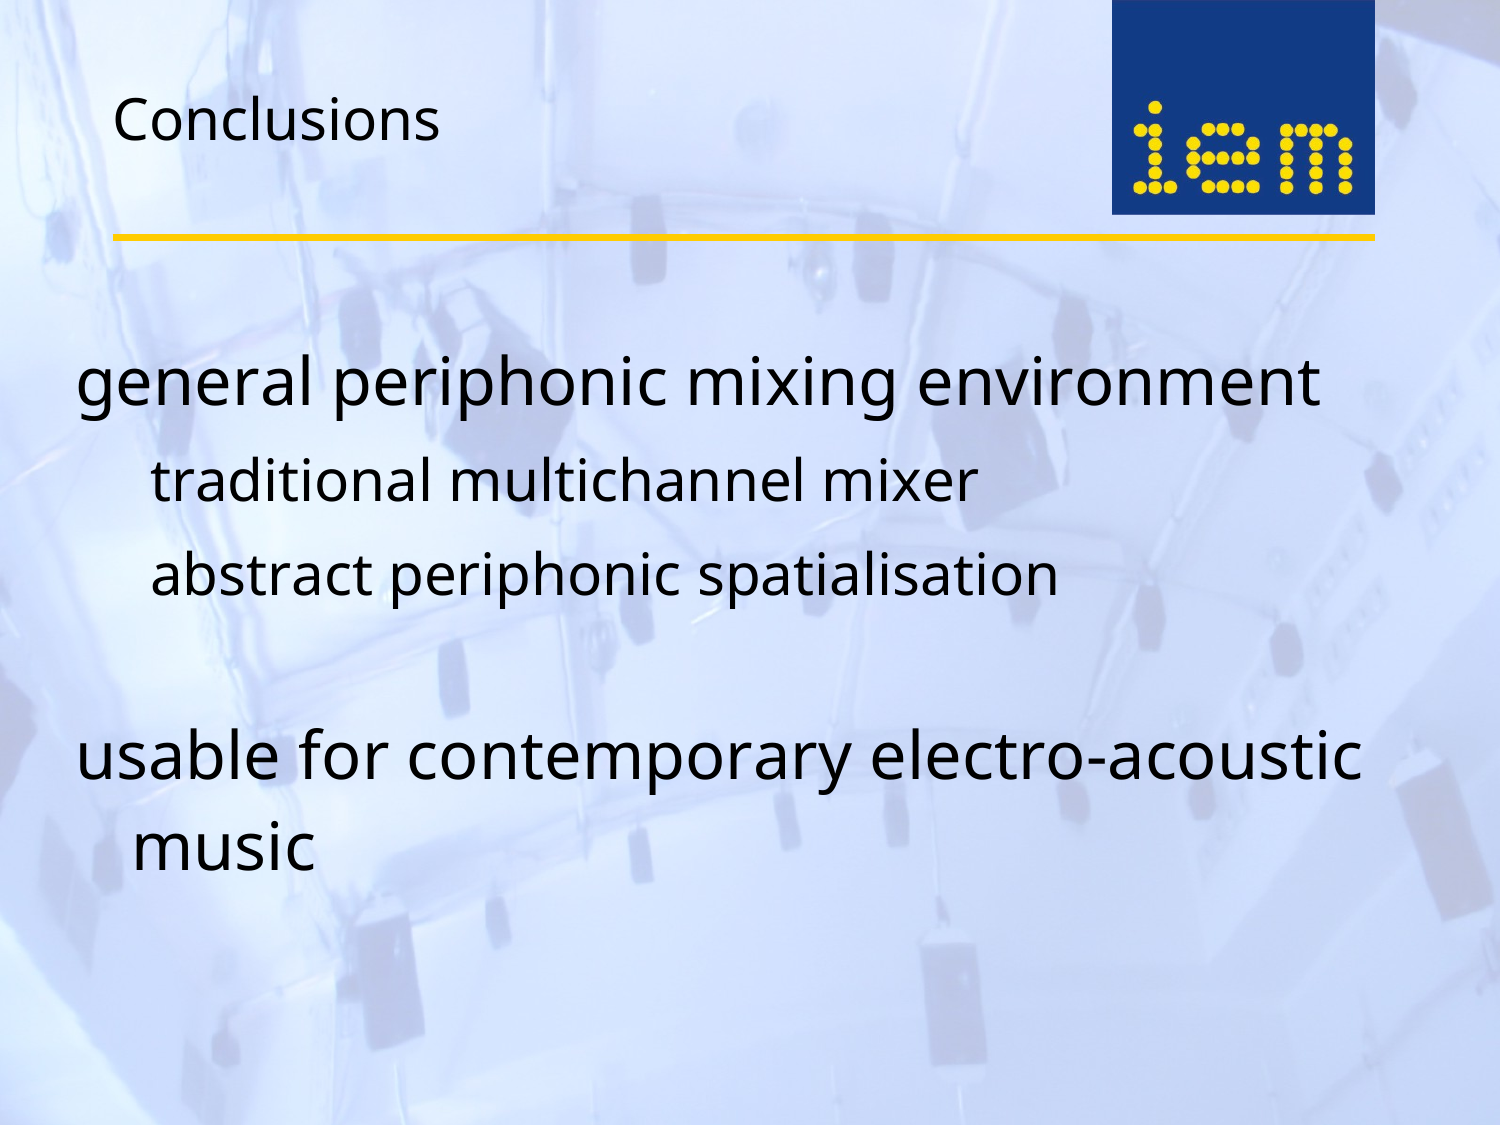

# Conclusions
general periphonic mixing environment
traditional multichannel mixer
abstract periphonic spatialisation
usable for contemporary electro-acoustic music